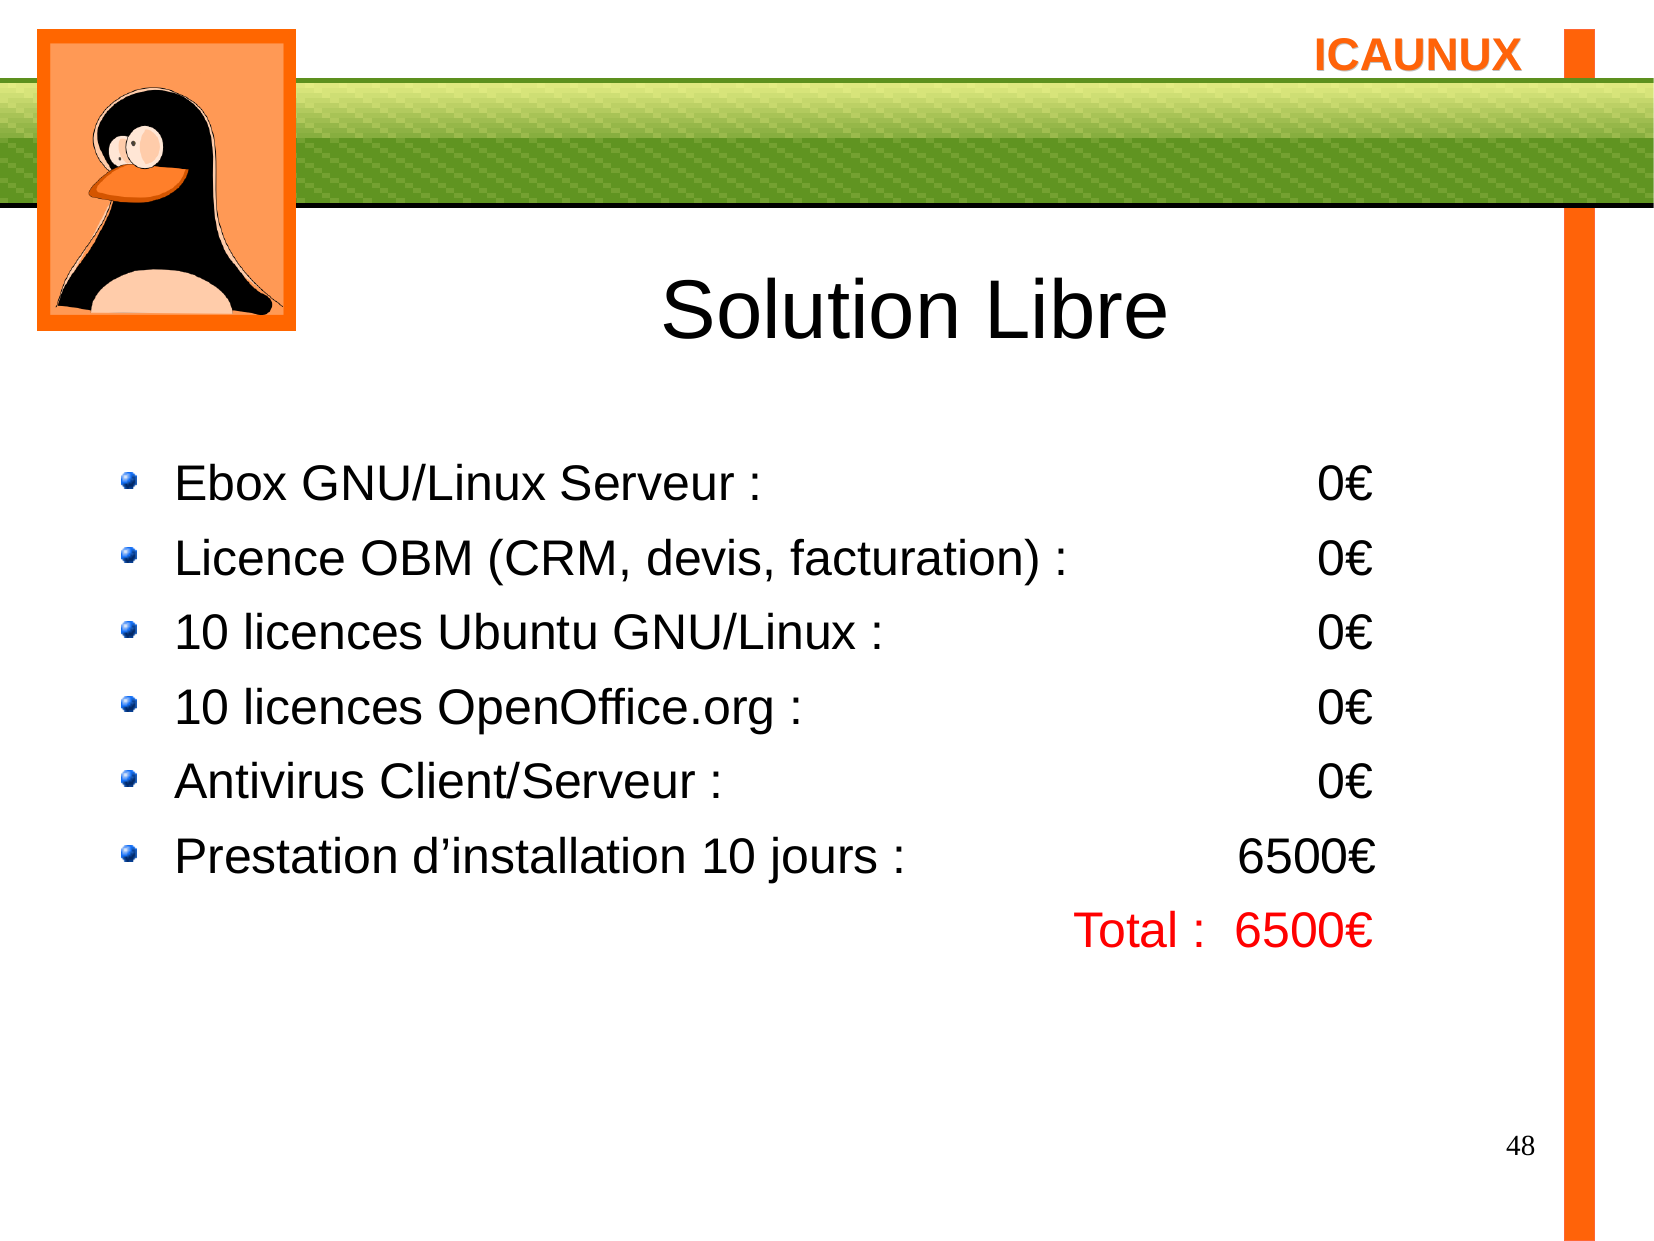

# Solution Libre
Ebox GNU/Linux Serveur :		 		0€
Licence OBM (CRM, devis, facturation) : 	 	0€
10 licences Ubuntu GNU/Linux : 		 	0€
10 licences OpenOffice.org : 			 	0€
Antivirus Client/Serveur :				0€
Prestation d’installation 10 jours : 	 	 6500€
 							 Total : 6500€
48